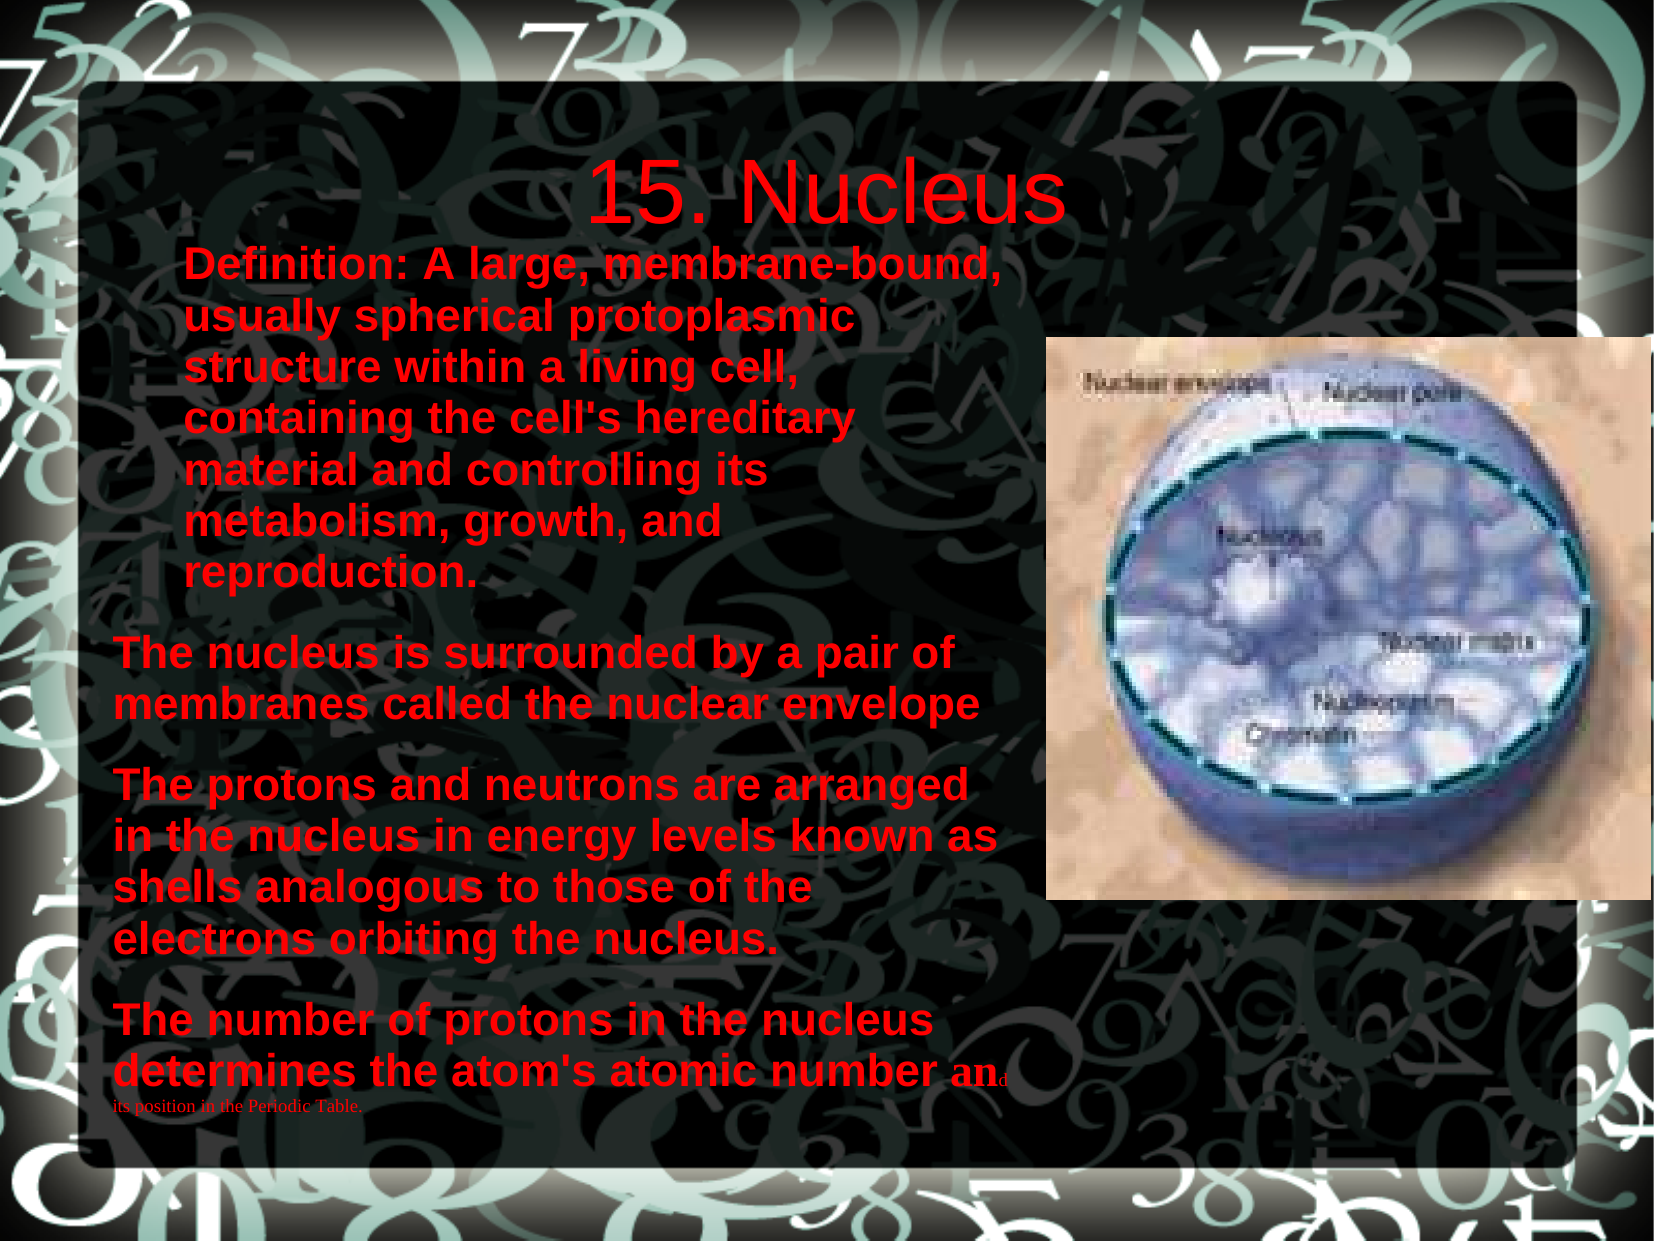

# 15. Nucleus
Definition: A large, membrane-bound, usually spherical protoplasmic structure within a living cell, containing the cell's hereditary material and controlling its metabolism, growth, and reproduction.
The nucleus is surrounded by a pair of membranes called the nuclear envelope
The protons and neutrons are arranged in the nucleus in energy levels known as shells analogous to those of the electrons orbiting the nucleus.
The number of protons in the nucleus determines the atom's atomic number and its position in the Periodic Table.